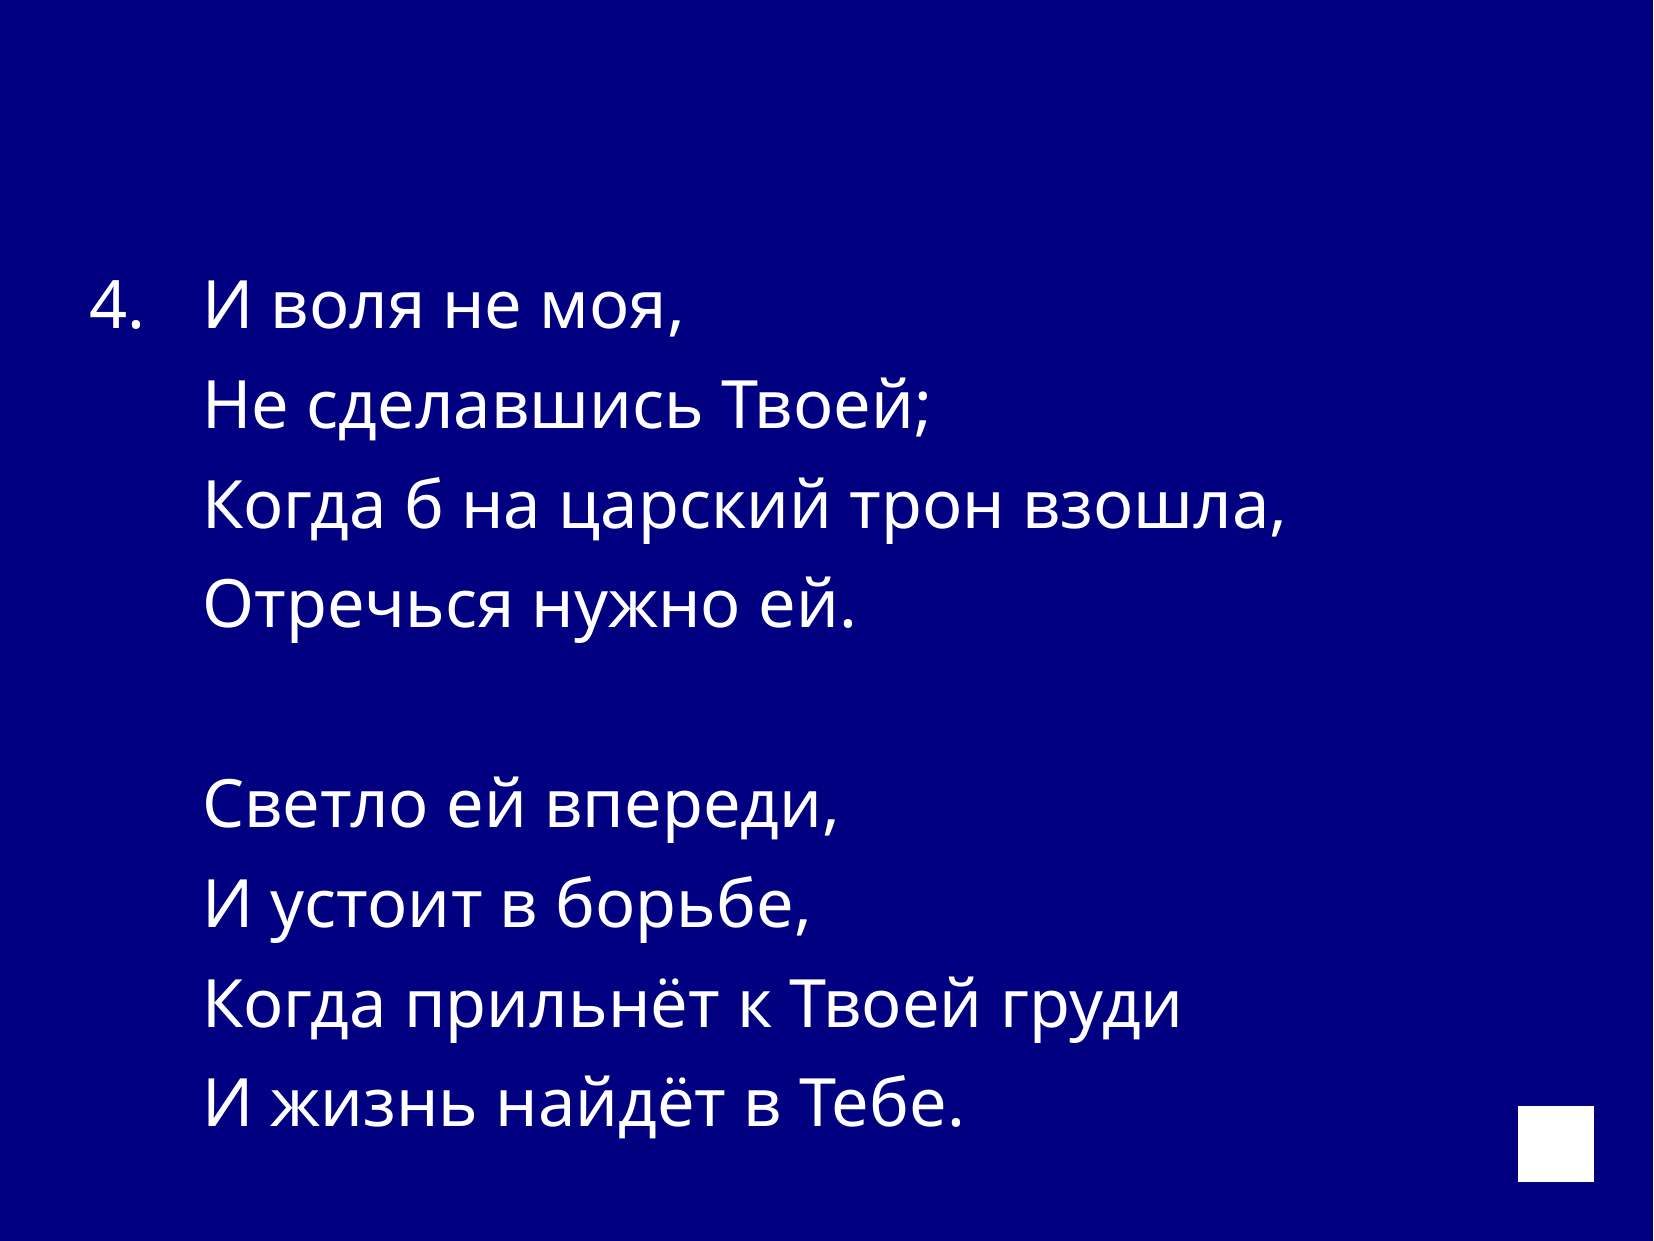

4.	И воля не моя,
	Не сделавшись Твоей;
	Когда б на царский трон взошла,
	Отречься нужно ей.
	Светло ей впереди,
	И устоит в борьбе,
	Когда прильнёт к Твоей груди
	И жизнь найдёт в Тебе.